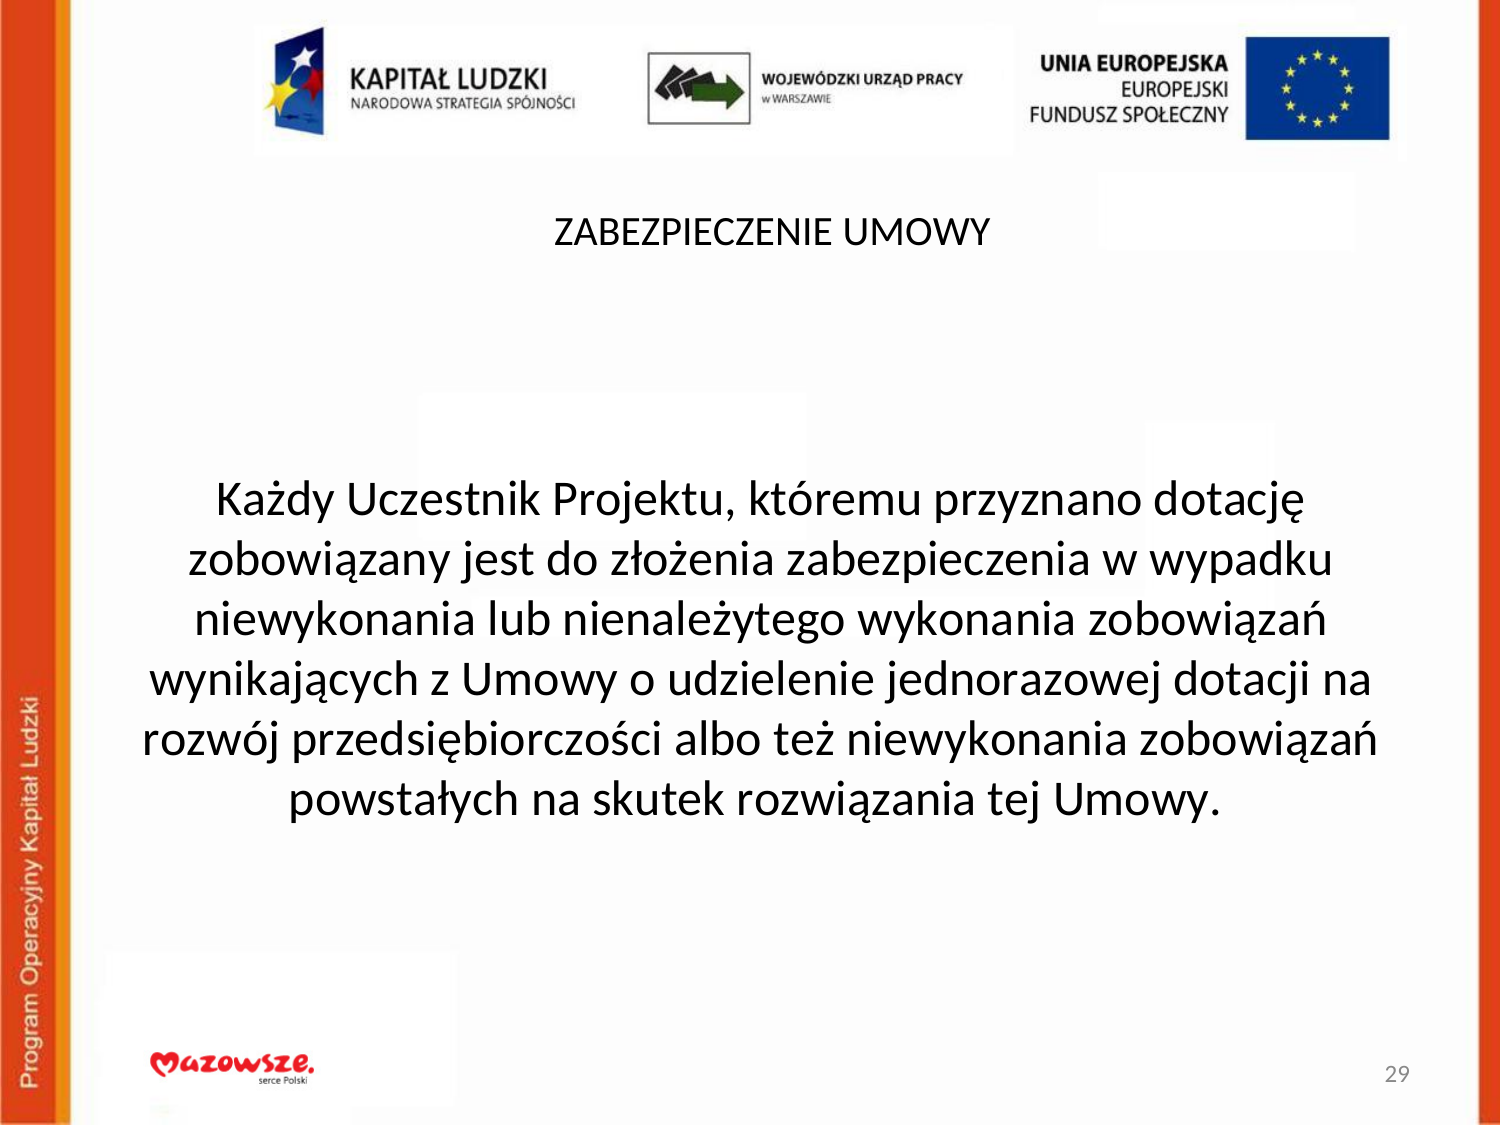

ZABEZPIECZENIE UMOWY
# Każdy Uczestnik Projektu, któremu przyznano dotację zobowiązany jest do złożenia zabezpieczenia w wypadku niewykonania lub nienależytego wykonania zobowiązań wynikających z Umowy o udzielenie jednorazowej dotacji na rozwój przedsiębiorczości albo też niewykonania zobowiązań powstałych na skutek rozwiązania tej Umowy.